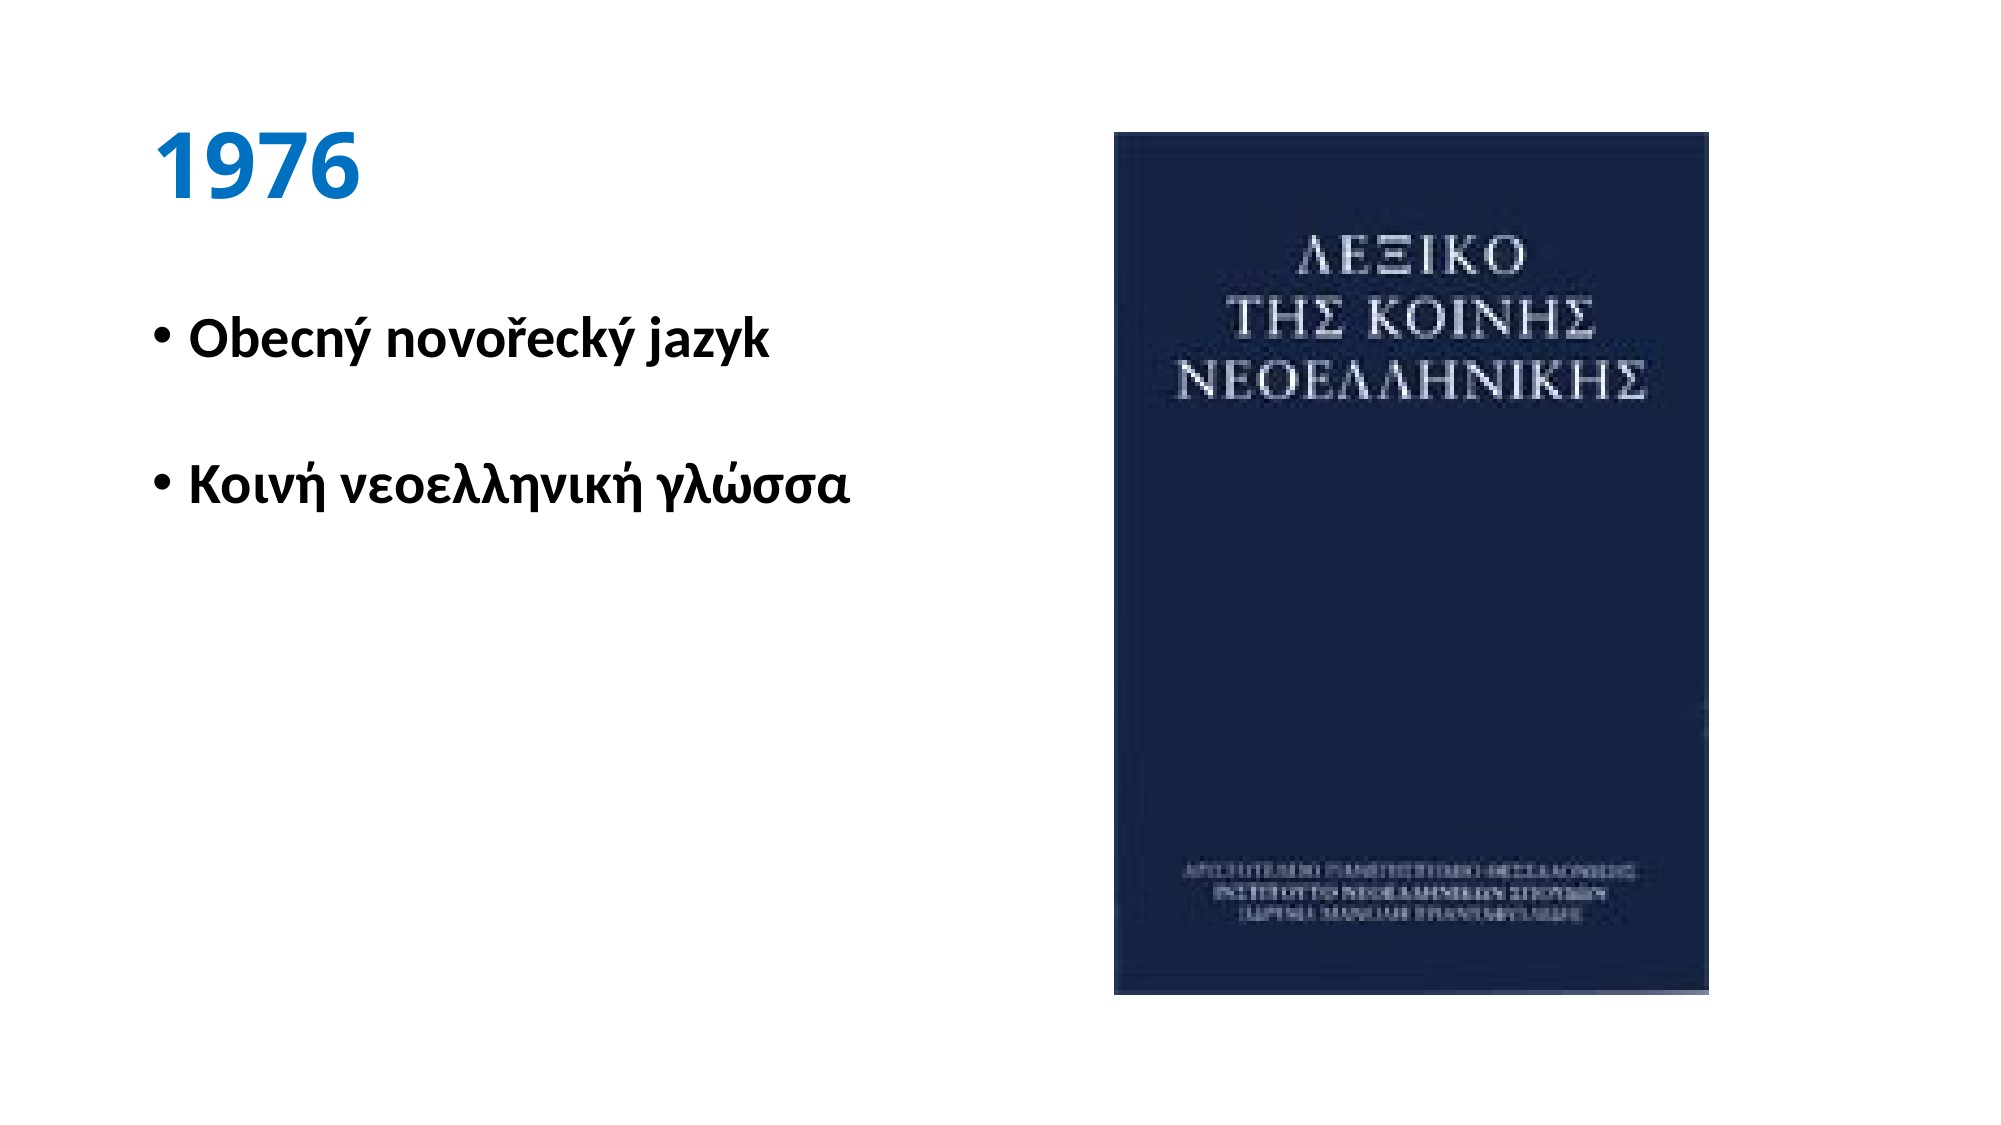

# 1976
Οbecný novořecký jazyk
Koινή νεοελληνική γλώσσα